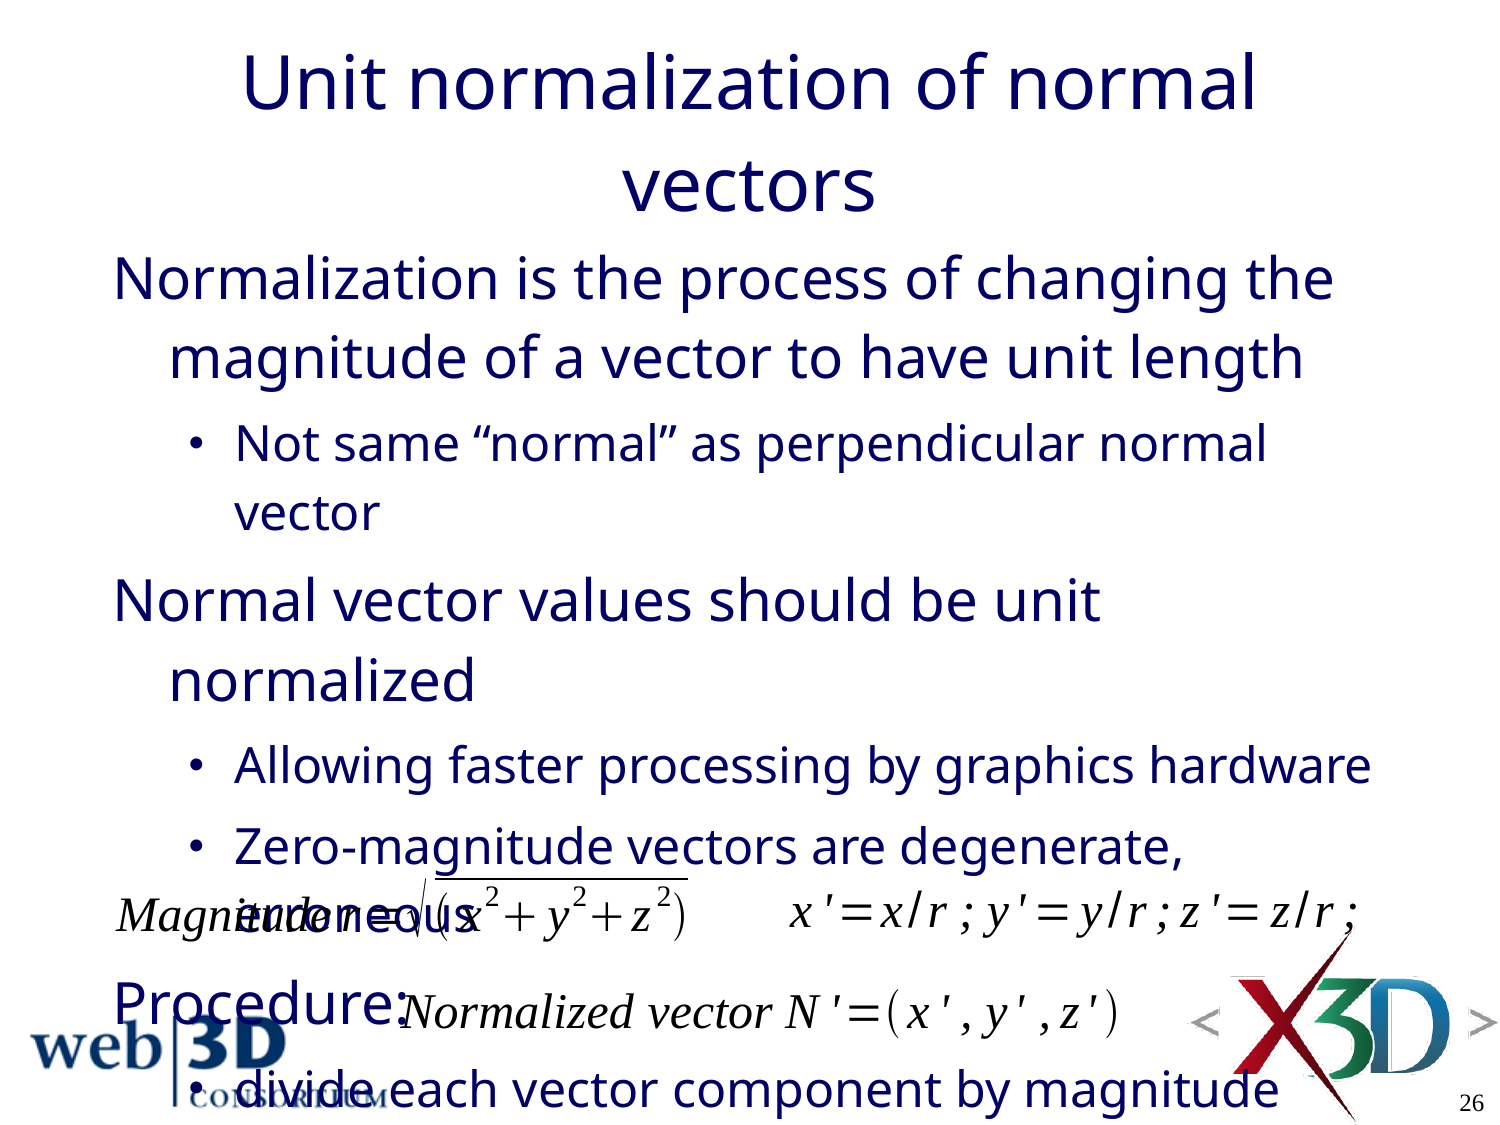

# Unit normalization of normal vectors
Normalization is the process of changing the magnitude of a vector to have unit length
Not same “normal” as perpendicular normal vector
Normal vector values should be unit normalized
Allowing faster processing by graphics hardware
Zero-magnitude vectors are degenerate, erroneous
Procedure:
divide each vector component by magnitude